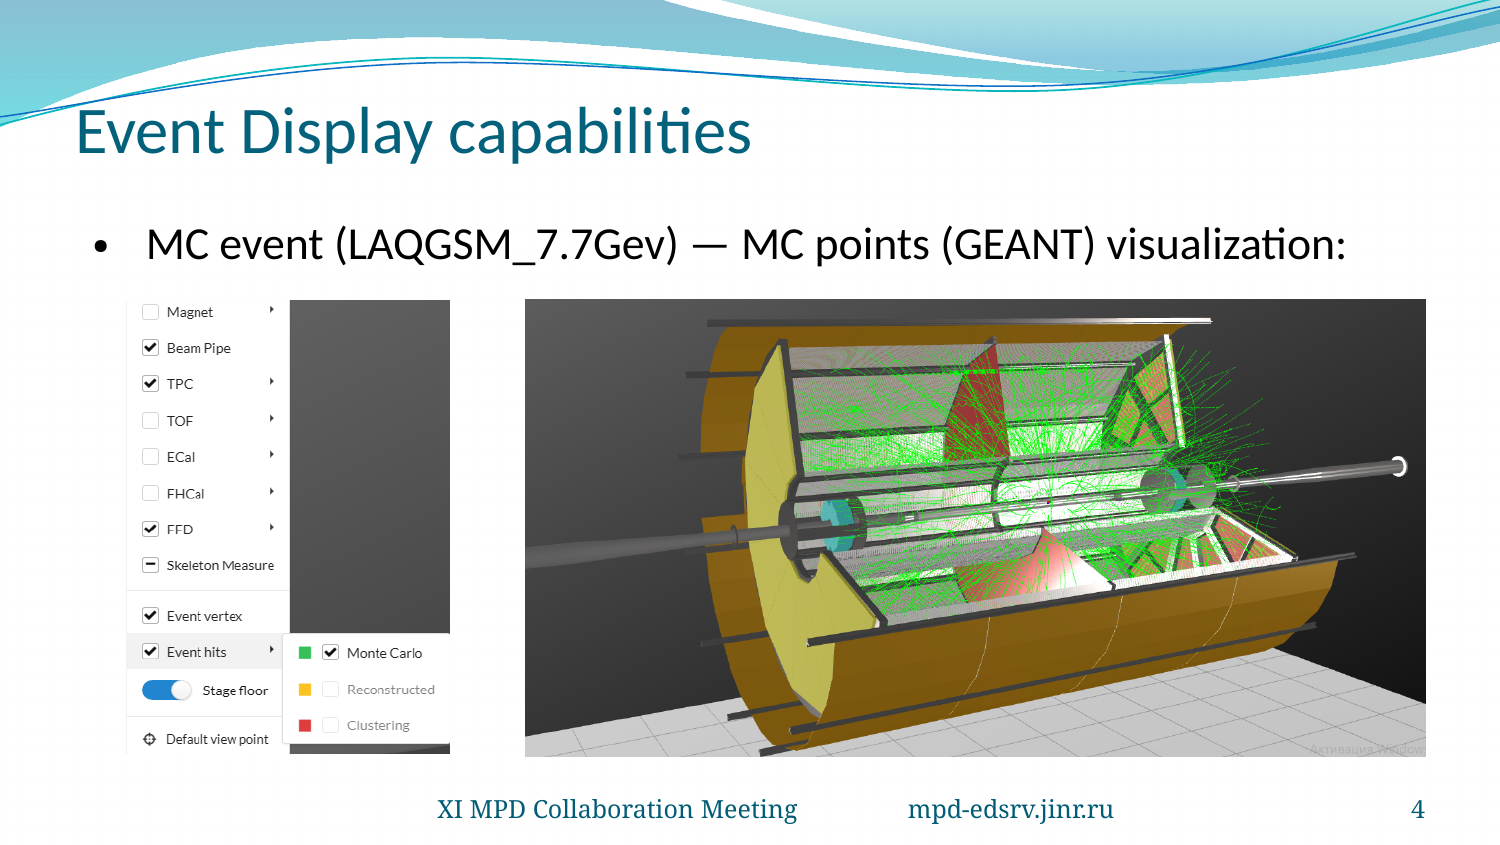

# Event Display capabilities
MC event (LAQGSM_7.7Gev) — MC points (GEANT) visualization:
XI MPD Collaboration Meeting mpd-edsrv.jinr.ru
4